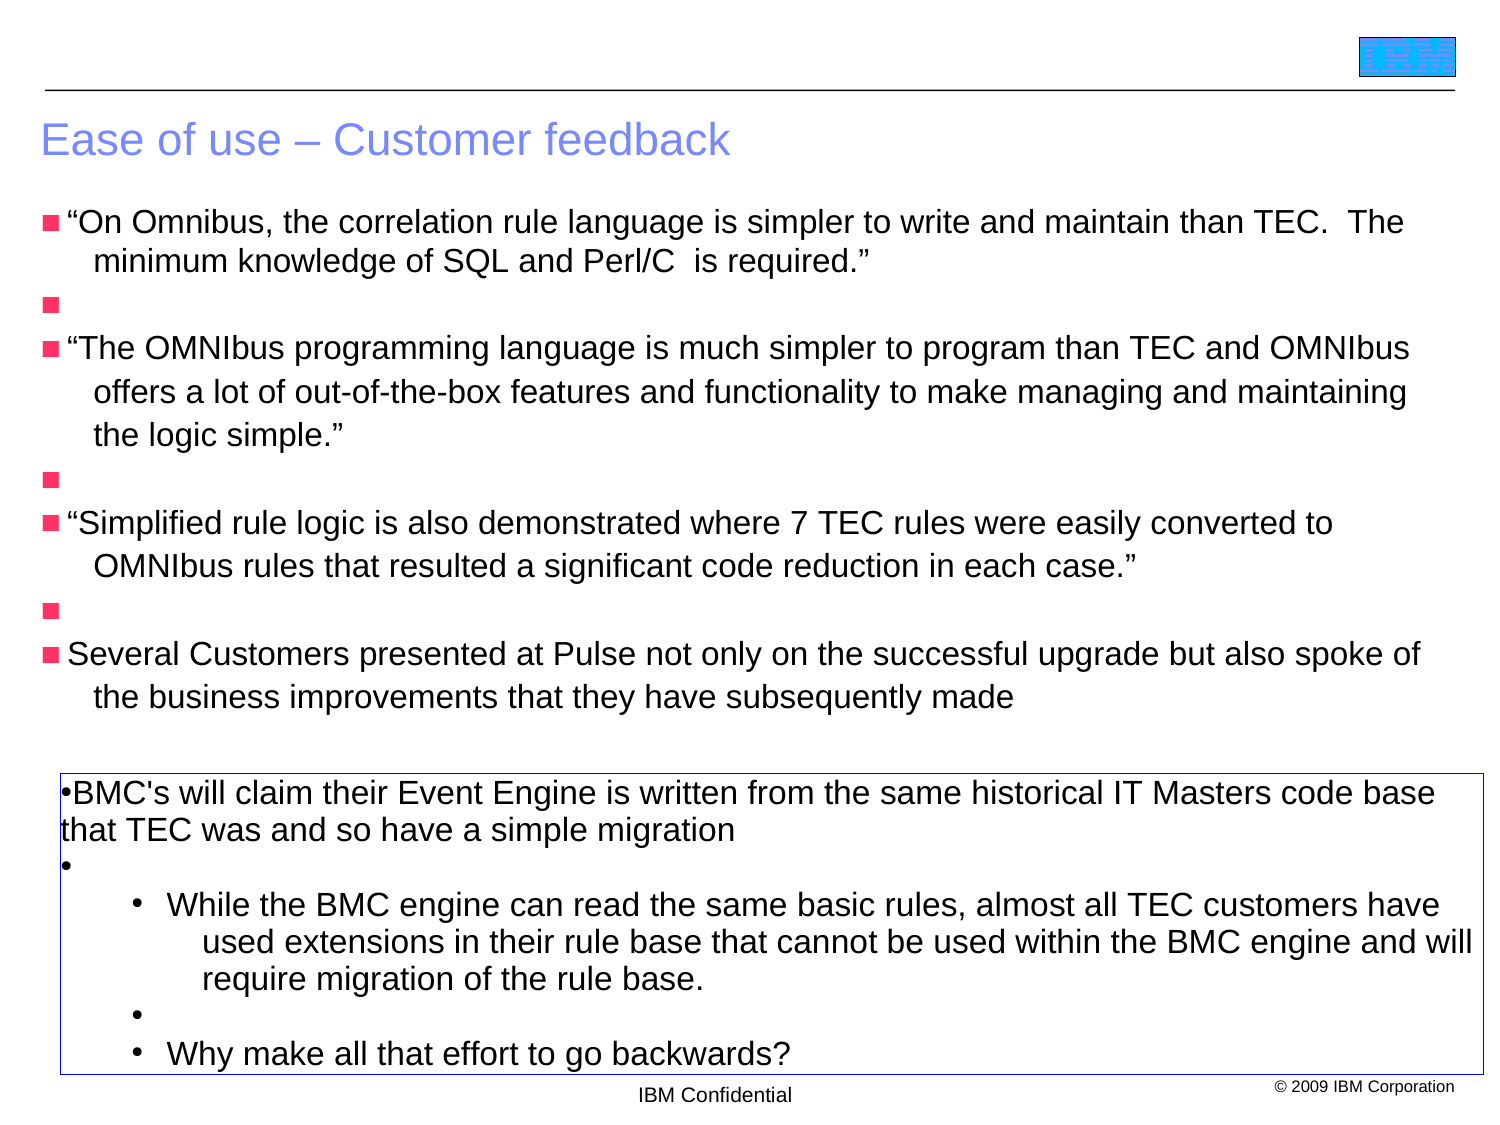

# Ease of use – Customer feedback
“On Omnibus, the correlation rule language is simpler to write and maintain than TEC. The minimum knowledge of SQL and Perl/C is required.”
“The OMNIbus programming language is much simpler to program than TEC and OMNIbus offers a lot of out-of-the-box features and functionality to make managing and maintaining the logic simple.”
“Simplified rule logic is also demonstrated where 7 TEC rules were easily converted to OMNIbus rules that resulted a significant code reduction in each case.”
Several Customers presented at Pulse not only on the successful upgrade but also spoke of the business improvements that they have subsequently made
BMC's will claim their Event Engine is written from the same historical IT Masters code base that TEC was and so have a simple migration
While the BMC engine can read the same basic rules, almost all TEC customers have used extensions in their rule base that cannot be used within the BMC engine and will require migration of the rule base.
Why make all that effort to go backwards?